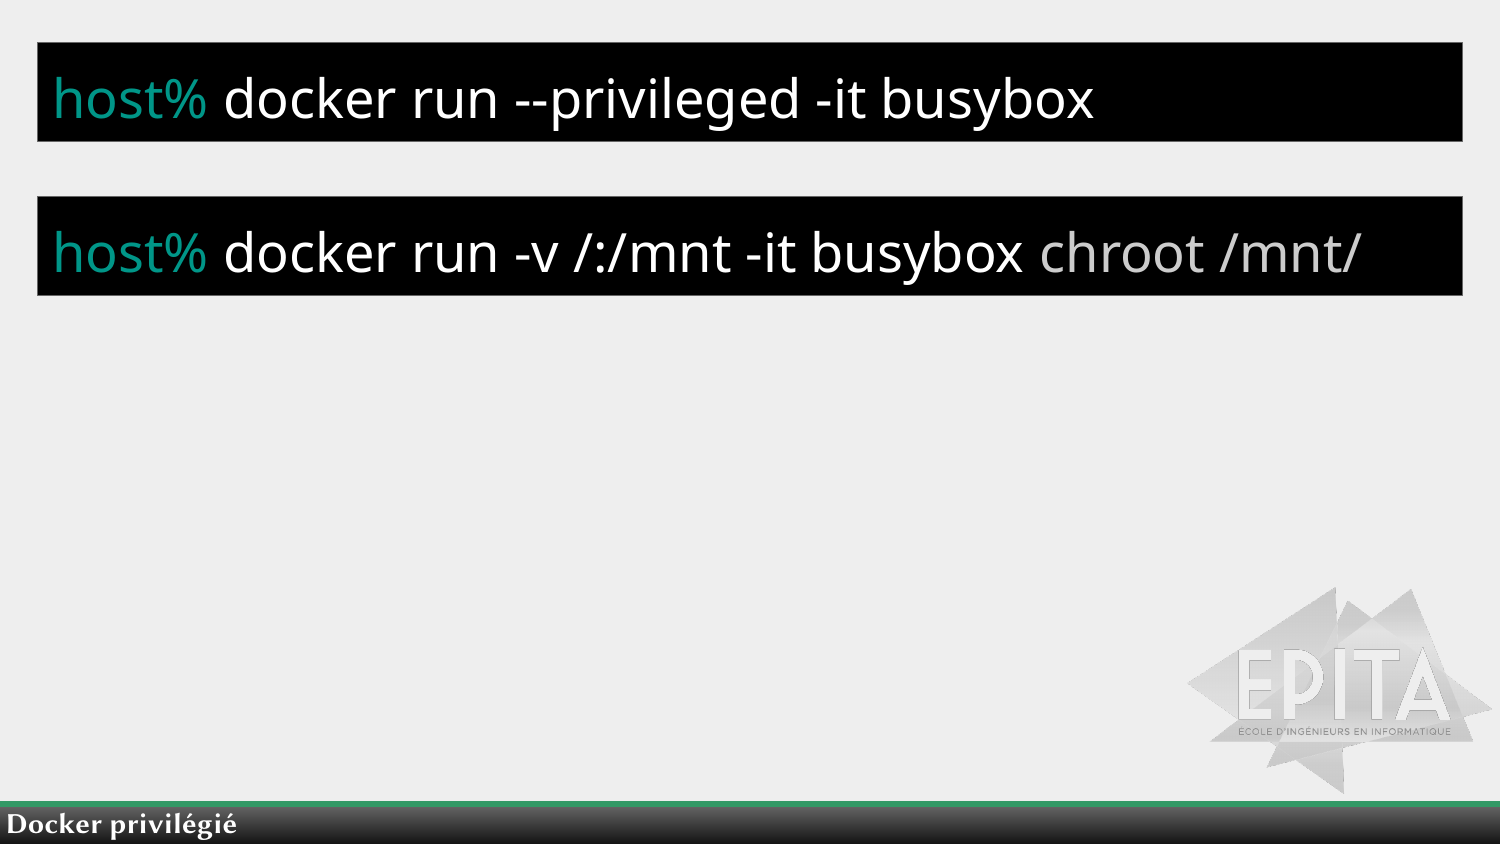

host% docker run --privileged -it busybox
host% docker run -v /:/mnt -it busybox chroot /mnt/
# Docker privilégié